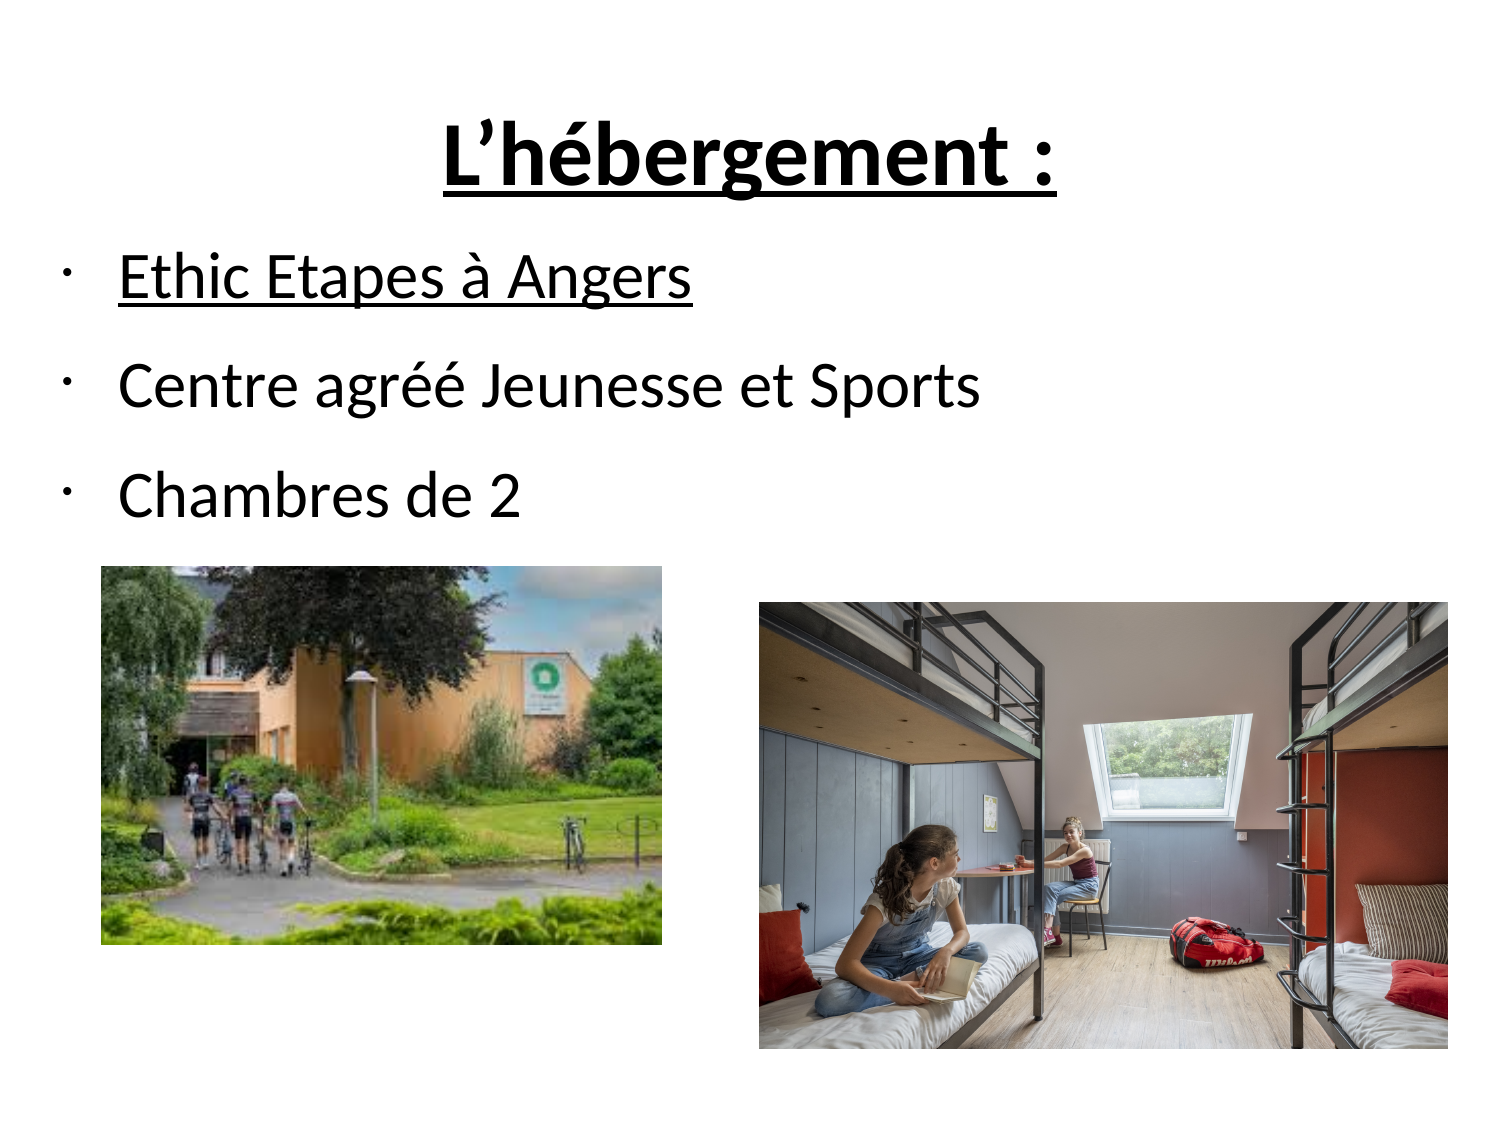

# L’hébergement :
Ethic Etapes à Angers
Centre agréé Jeunesse et Sports
Chambres de 2